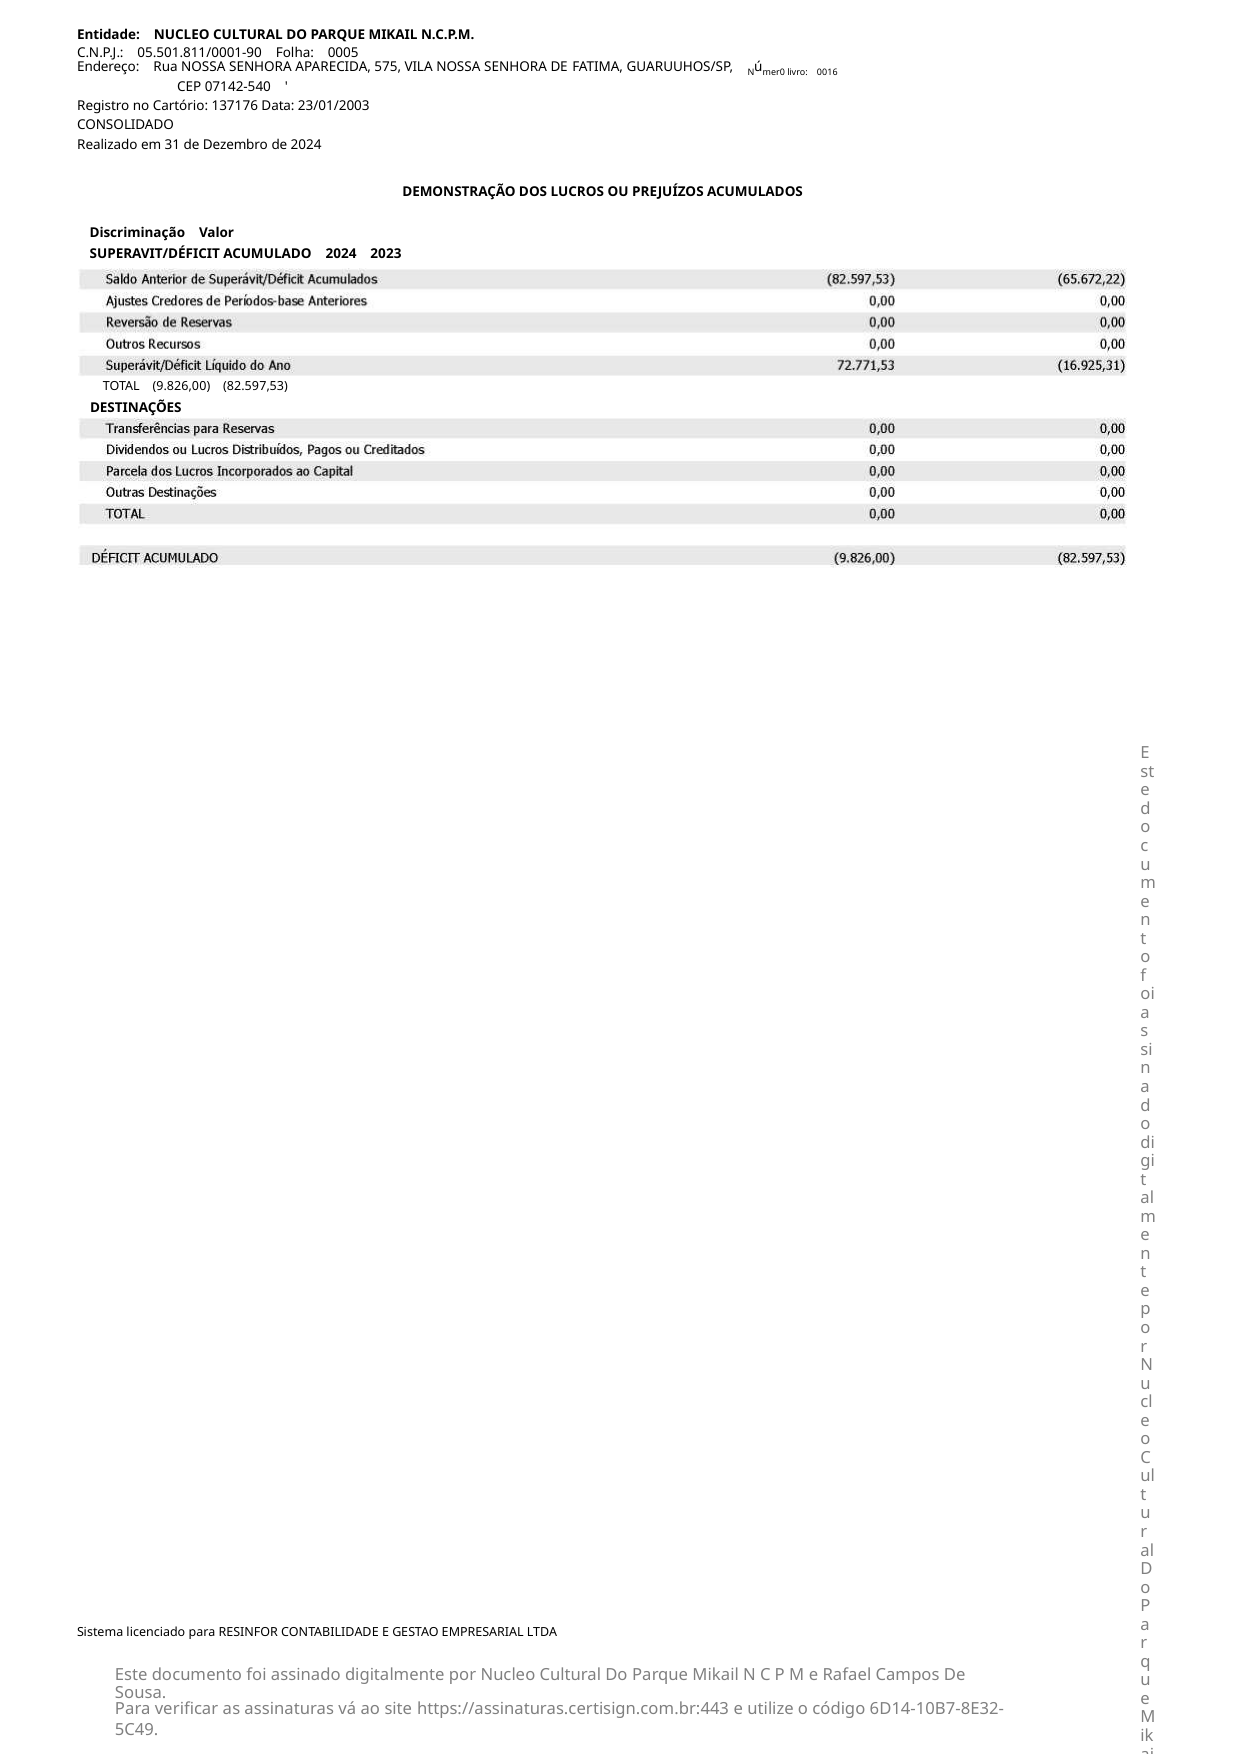

Entidade: NUCLEO CULTURAL DO PARQUE MIKAIL N.C.P.M.
C.N.P.J.: 05.501.811/0001-90 Folha: 0005
Endereço: Rua NOSSA SENHORA APARECIDA, 575, VILA NOSSA SENHORA DE FATIMA, GUARUUHOS/SP, Númer0 livro: 0016
CEP 07142-540 '
Registro no Cartório: 137176 Data: 23/01/2003 CONSOLIDADO
Realizado em 31 de Dezembro de 2024
DEMONSTRAÇÃO DOS LUCROS OU PREJUÍZOS ACUMULADOS
Discriminação Valor
SUPERAVIT/DÉFICIT ACUMULADO 2024 2023
TOTAL (9.826,00) (82.597,53)
DESTINAÇÕES
Este documento foi assinado digitalmente por Nucleo Cultural Do Parque Mikail N C P M e Rafael Campos De Sousa. Para verificar as assinaturas vá ao site https://assinaturas.certisign.com.br:443 e utilize o código 6D14-10B7-8E32-5C49.
Sistema licenciado para RESINFOR CONTABILIDADE E GESTAO EMPRESARIAL LTDA
Este documento foi assinado digitalmente por Nucleo Cultural Do Parque Mikail N C P M e Rafael Campos De Sousa.
Para verificar as assinaturas vá ao site https://assinaturas.certisign.com.br:443 e utilize o código 6D14-10B7-8E32-5C49.